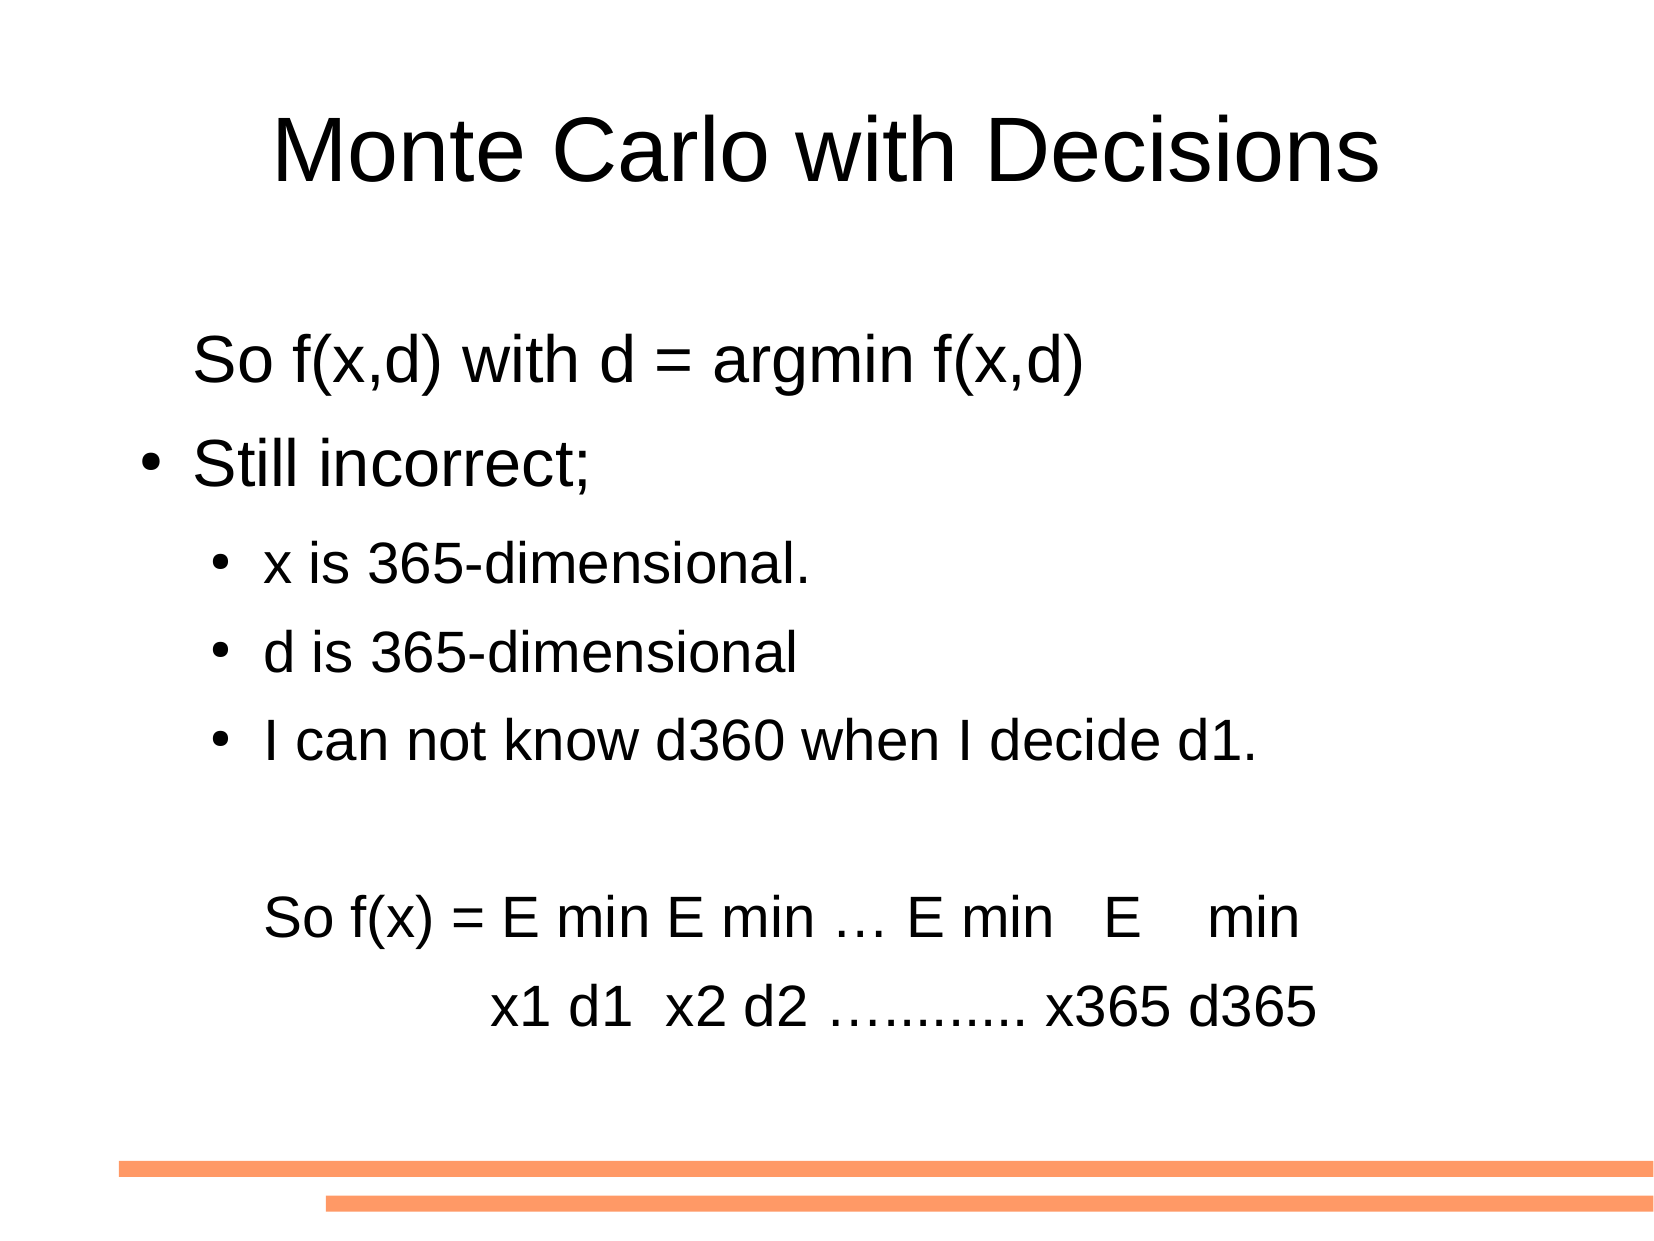

# Monte Carlo with Decisions
So f(x,d) with d = argmin f(x,d)
Still incorrect;
x is 365-dimensional.
d is 365-dimensional
I can not know d360 when I decide d1.
So f(x) = E min E min … E min E min
 x1 d1 x2 d2 …......... x365 d365